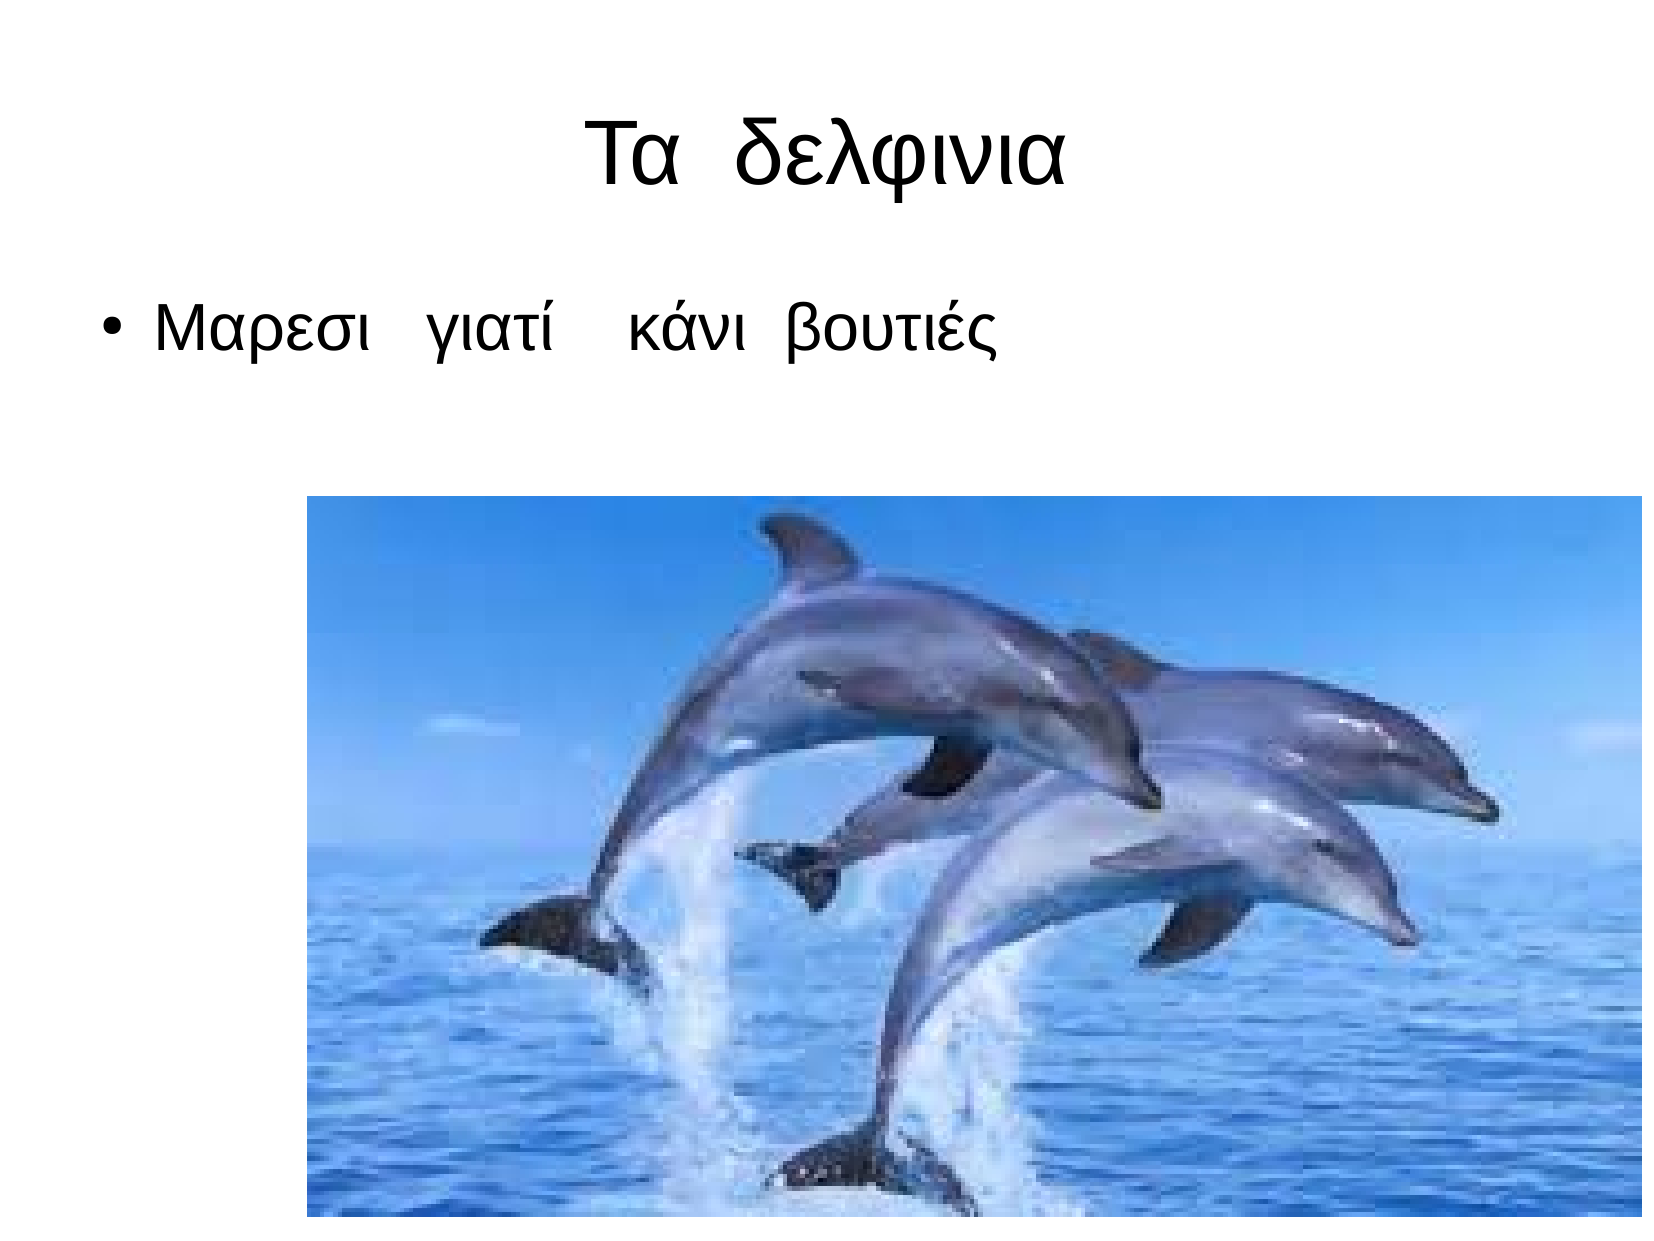

# Τα δελφινια
Μαρεσι γιατί κάνι βουτιές